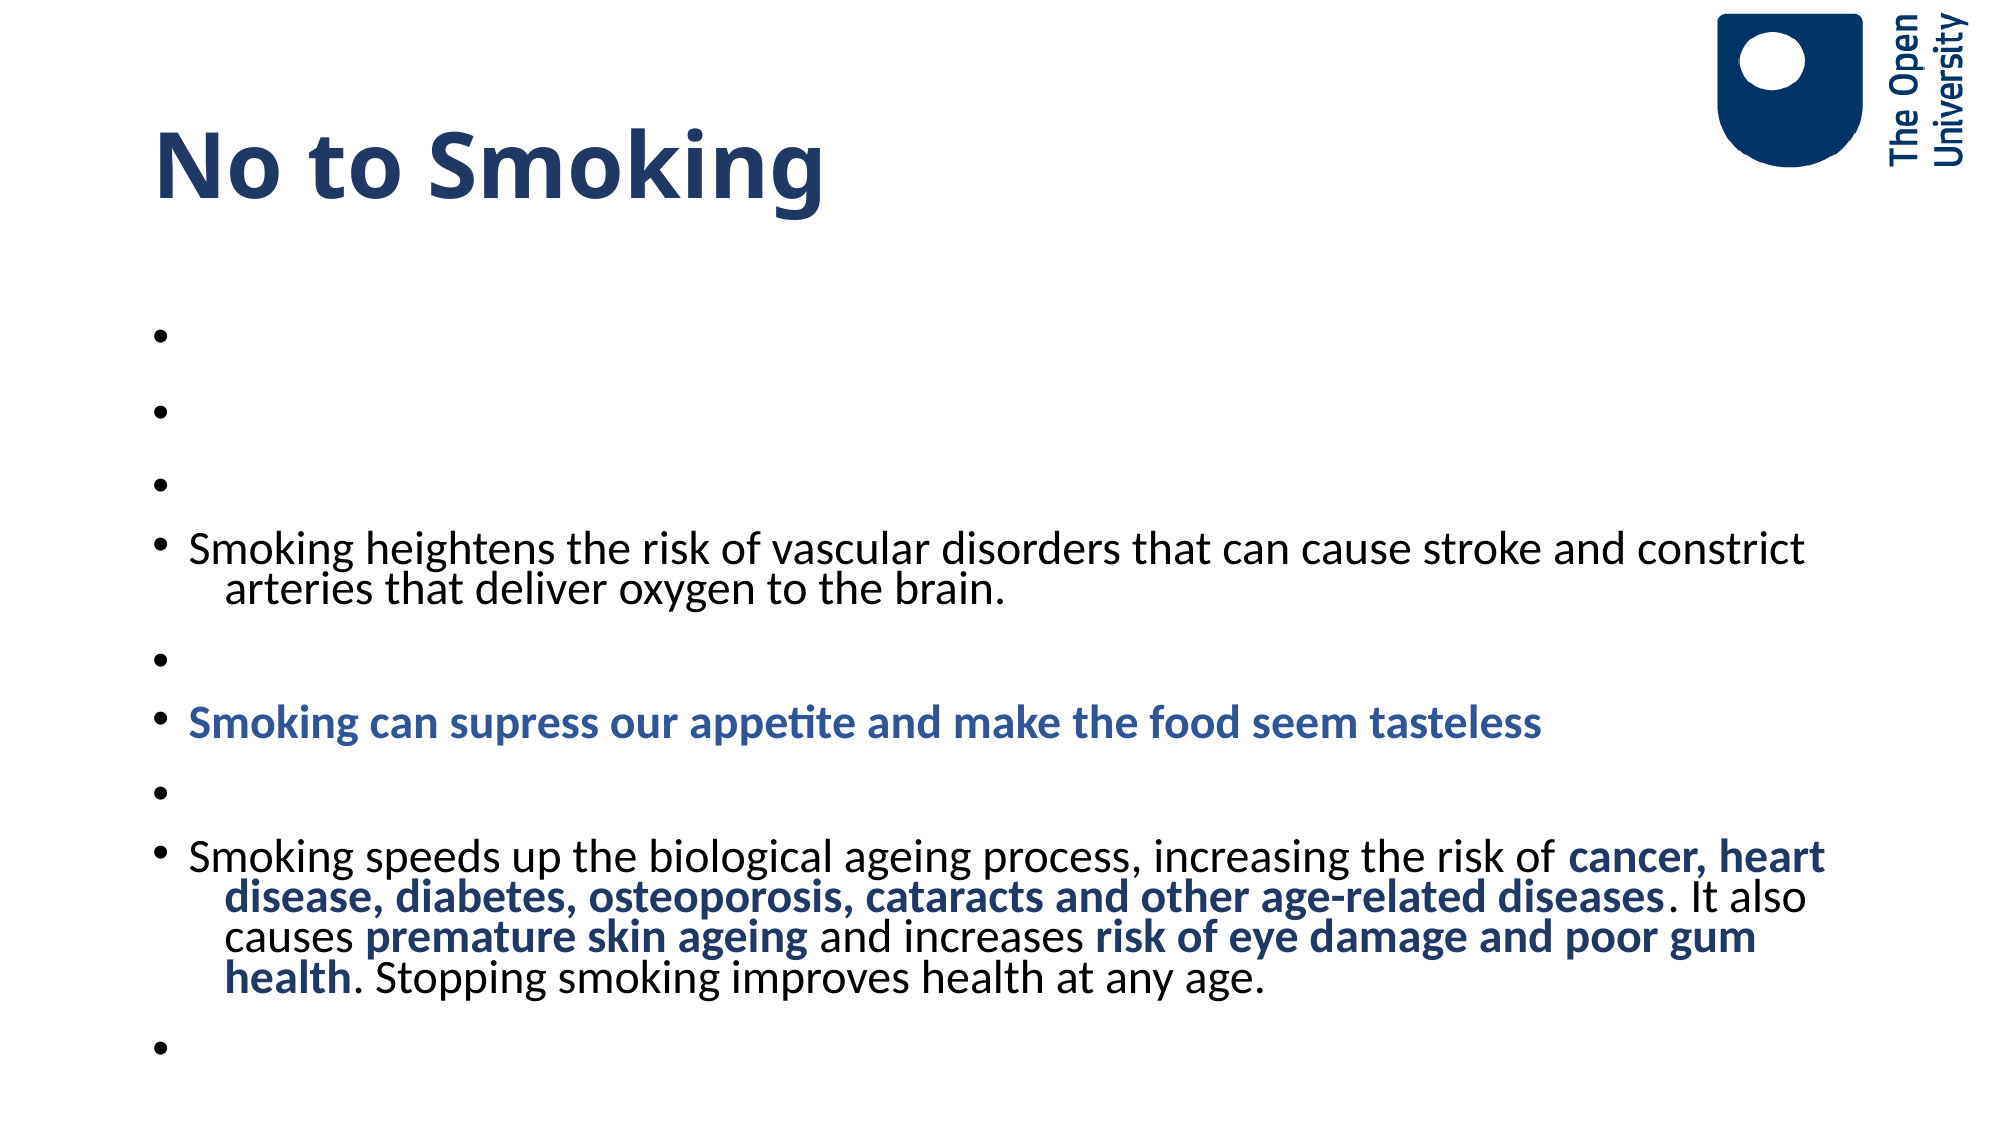

# No to Smoking
Smoking heightens the risk of vascular disorders that can cause stroke and constrict arteries that deliver oxygen to the brain.
Smoking can supress our appetite and make the food seem tasteless
Smoking speeds up the biological ageing process, increasing the risk of cancer, heart disease, diabetes, osteoporosis, cataracts and other age-related diseases. It also causes premature skin ageing and increases risk of eye damage and poor gum health. Stopping smoking improves health at any age.